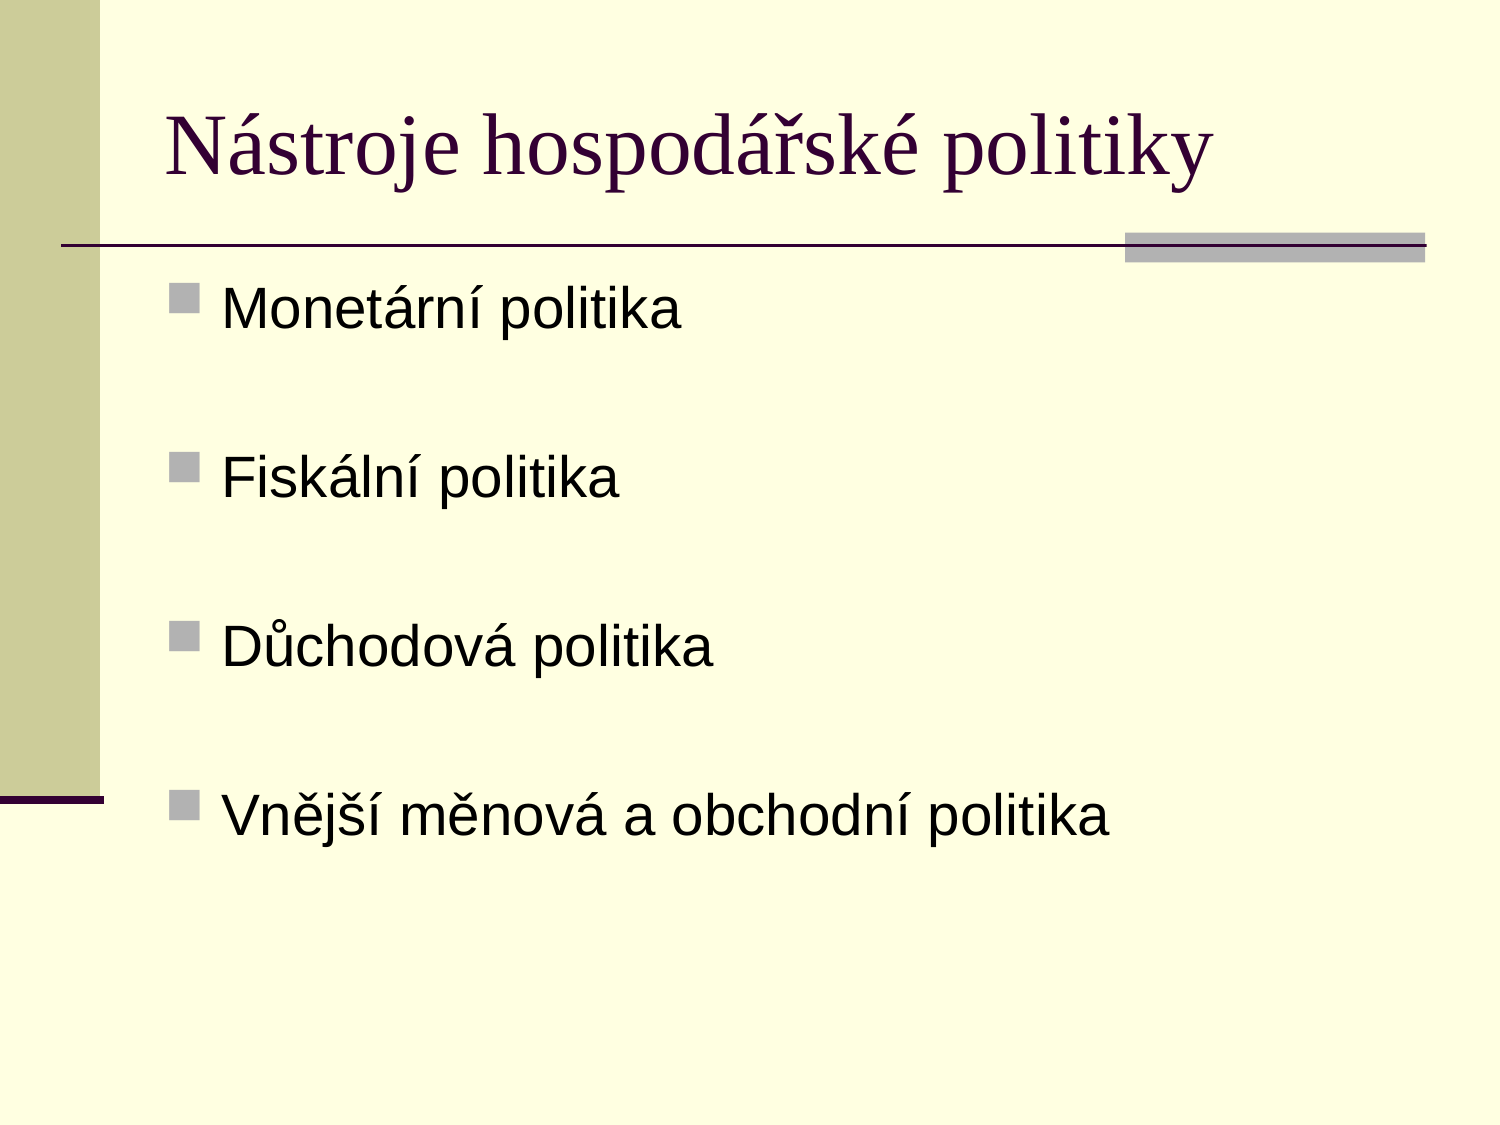

# Nástroje hospodářské politiky
Monetární politika
Fiskální politika
Důchodová politika
Vnější měnová a obchodní politika